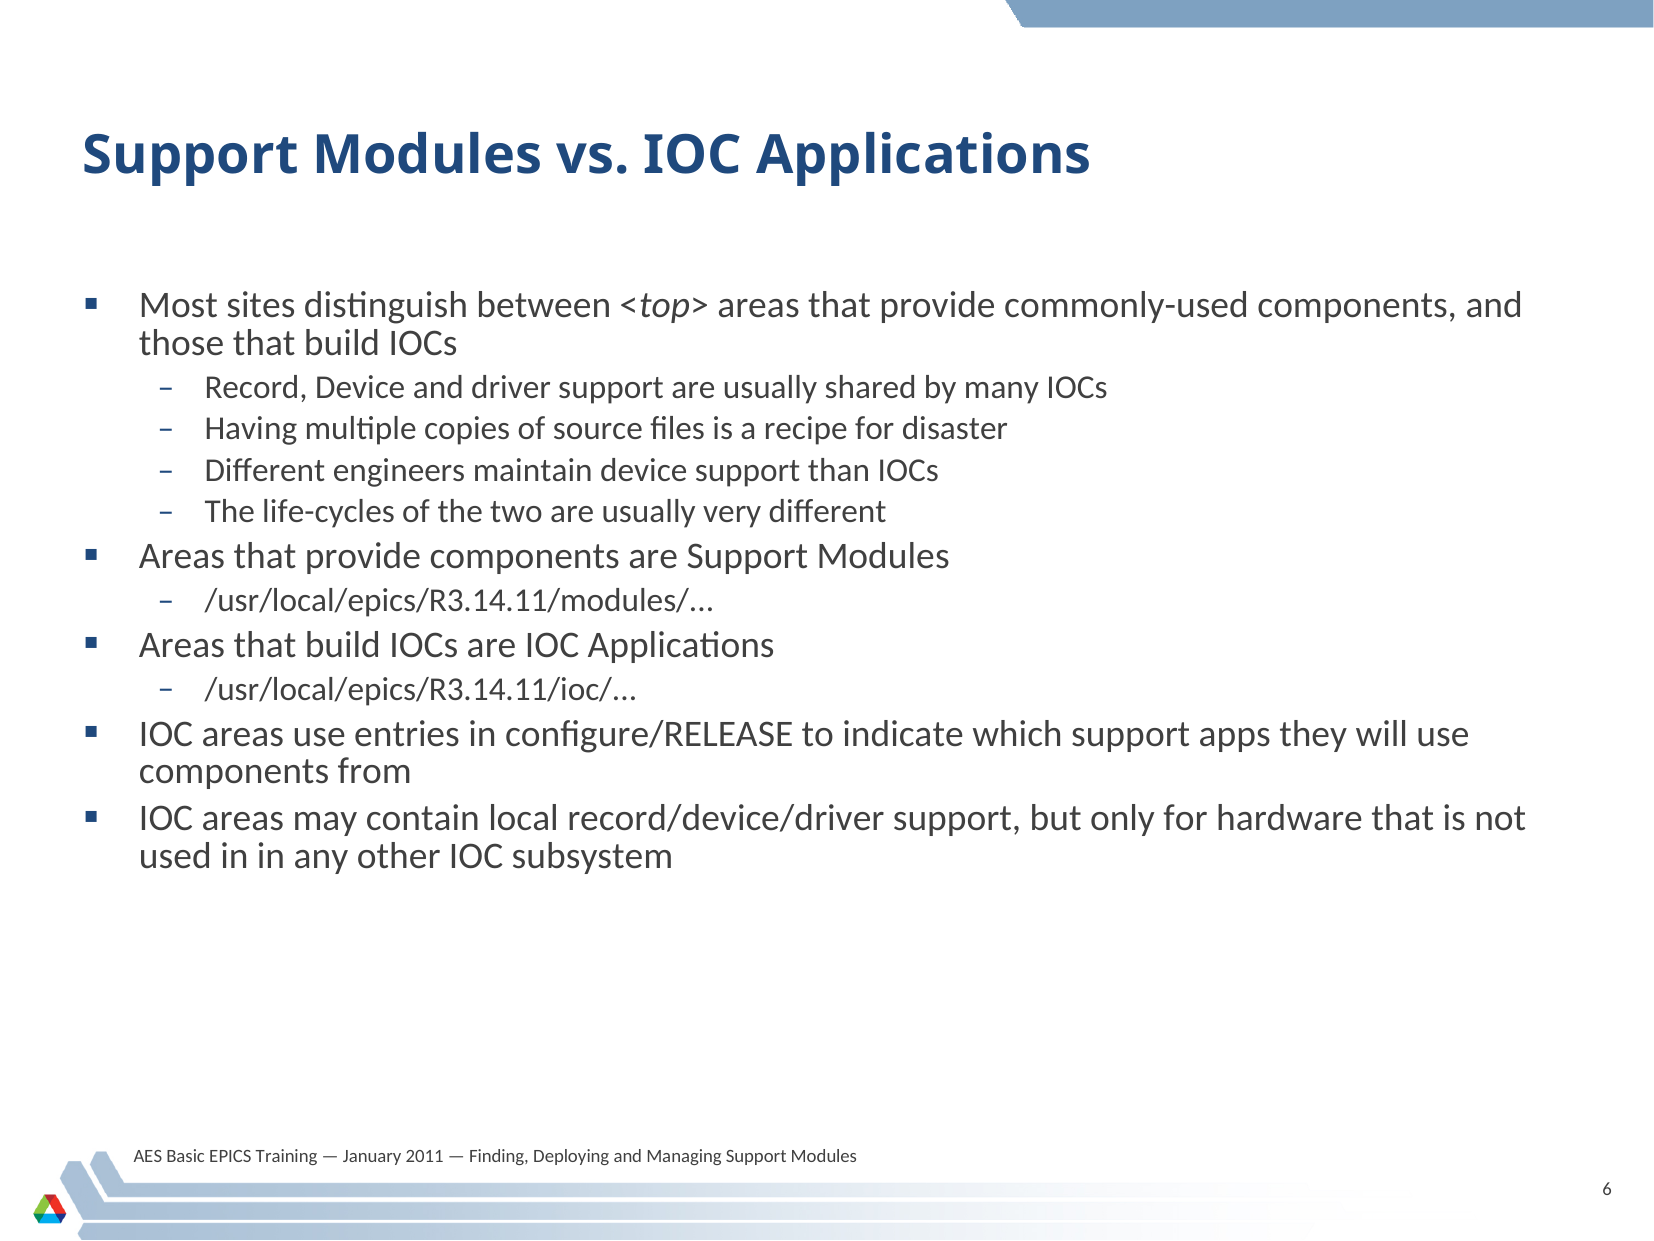

# Support Modules vs. IOC Applications
Most sites distinguish between <top> areas that provide commonly-used components, and those that build IOCs
Record, Device and driver support are usually shared by many IOCs
Having multiple copies of source files is a recipe for disaster
Different engineers maintain device support than IOCs
The life-cycles of the two are usually very different
Areas that provide components are Support Modules
/usr/local/epics/R3.14.11/modules/...
Areas that build IOCs are IOC Applications
/usr/local/epics/R3.14.11/ioc/...
IOC areas use entries in configure/RELEASE to indicate which support apps they will use components from
IOC areas may contain local record/device/driver support, but only for hardware that is not used in in any other IOC subsystem
AES Basic EPICS Training — January 2011 — Finding, Deploying and Managing Support Modules
6